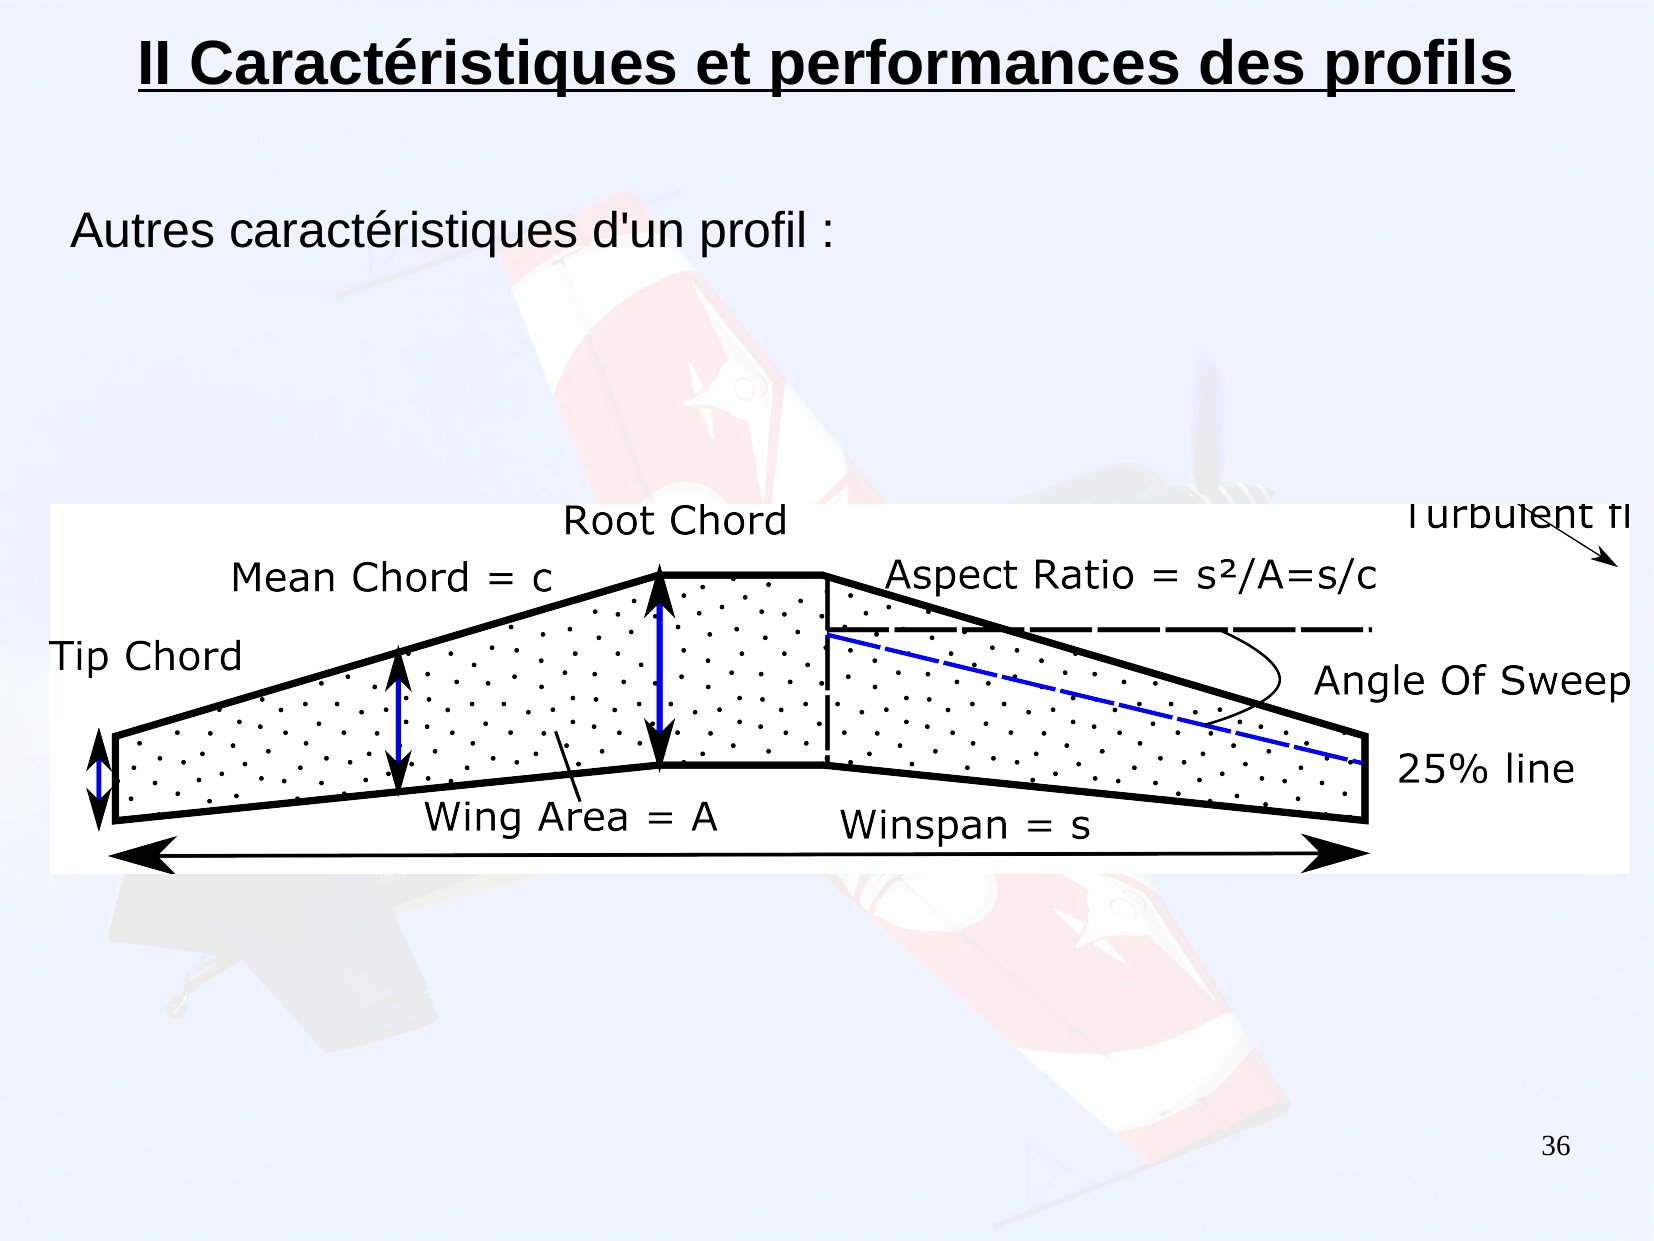

# II Caractéristiques et performances des profils
Autres caractéristiques d'un profil :
36